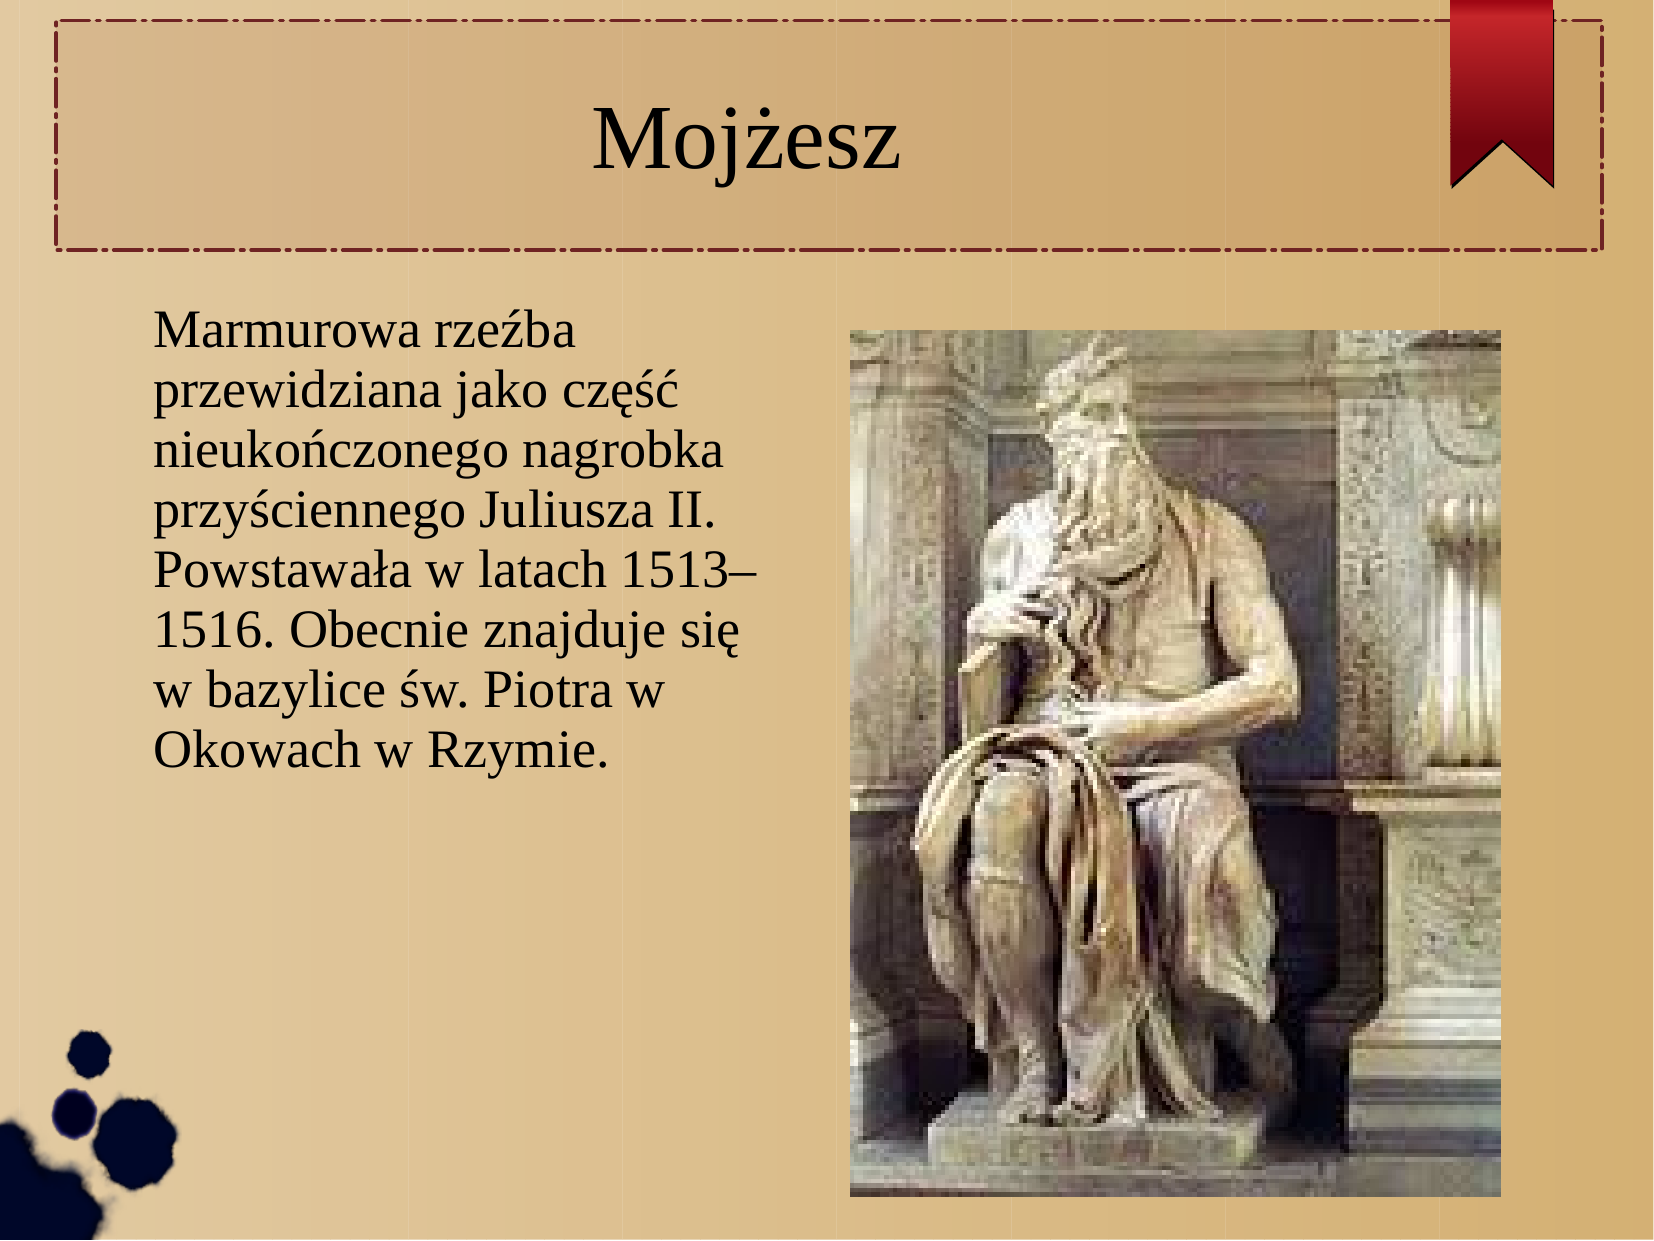

# Mojżesz
Marmurowa rzeźba przewidziana jako część nieukończonego nagrobka przyściennego Juliusza II. Powstawała w latach 1513–1516. Obecnie znajduje się w bazylice św. Piotra w Okowach w Rzymie.